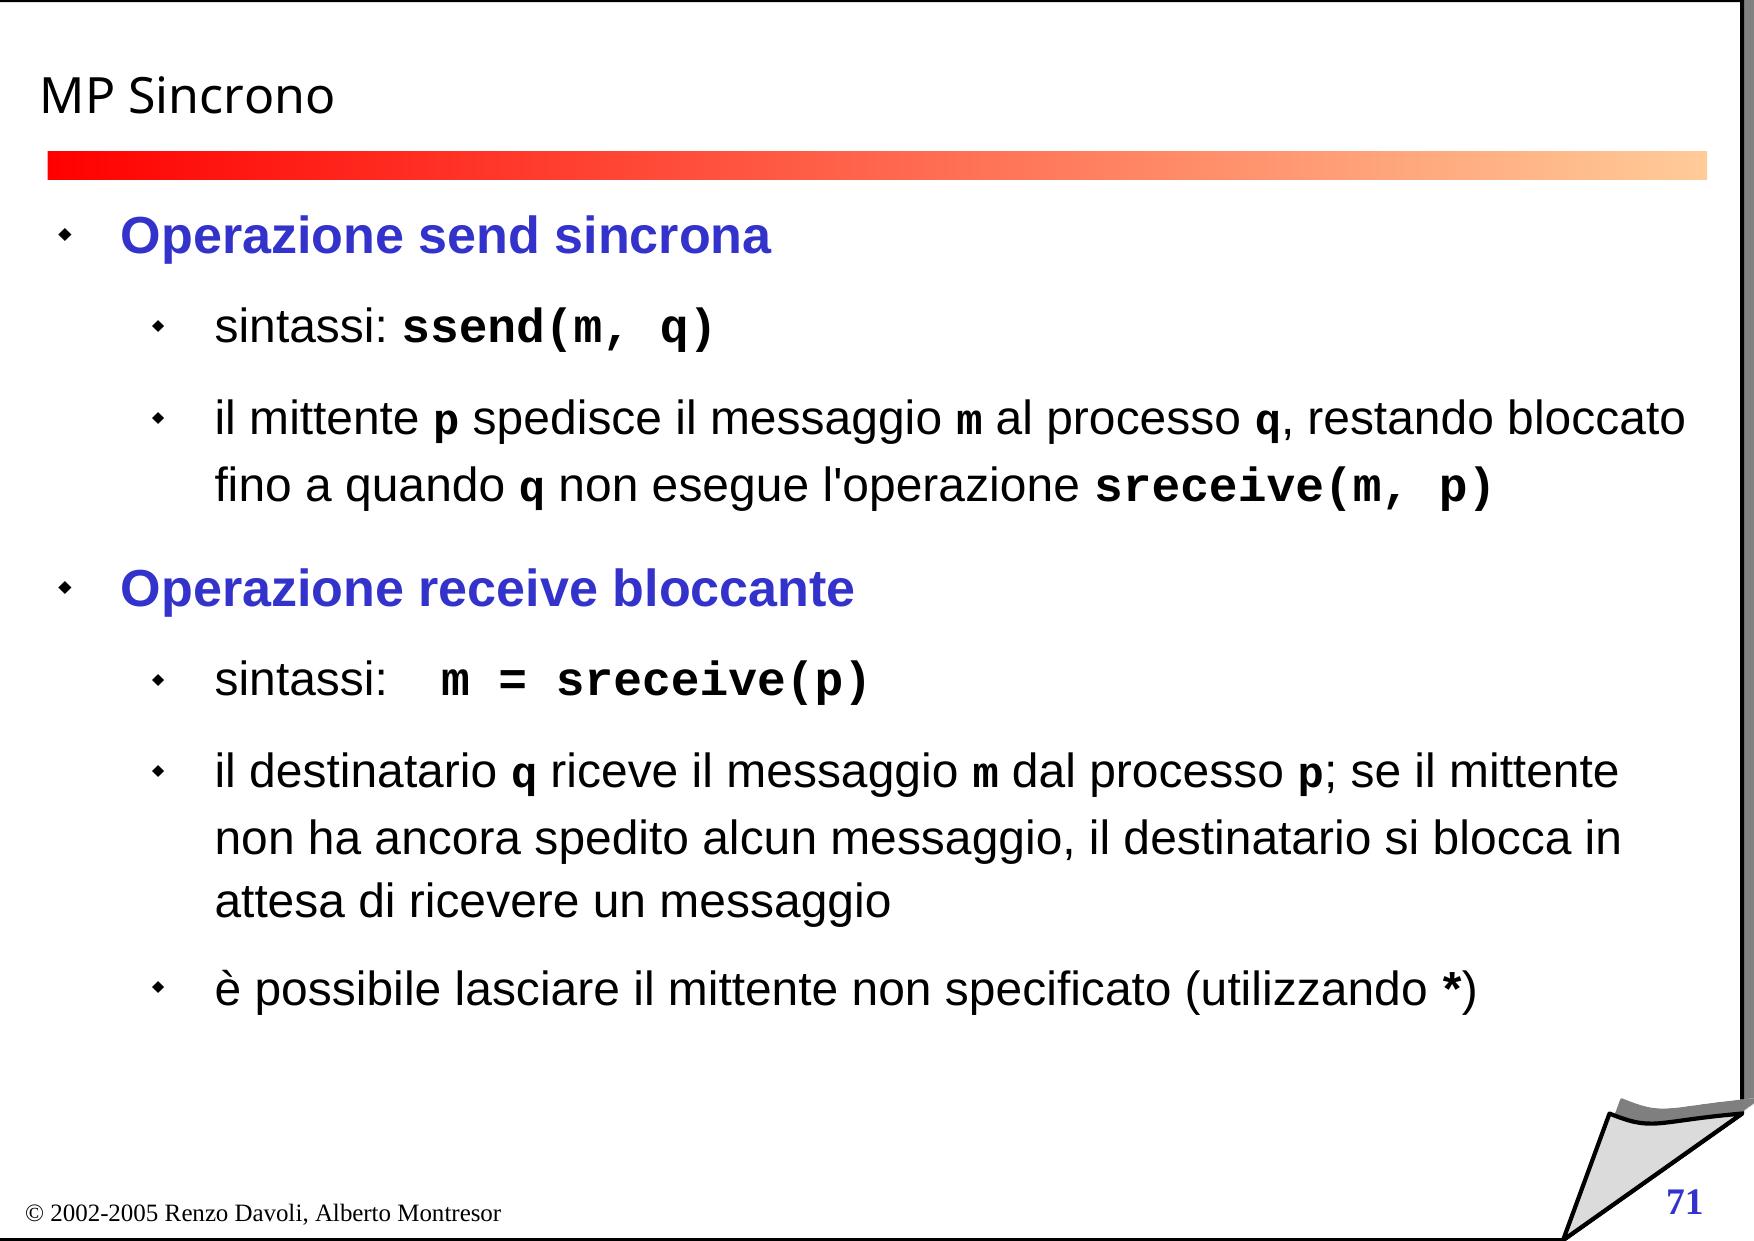

# MP Sincrono
Operazione send sincrona
sintassi: ssend(m, q)
il mittente p spedisce il messaggio m al processo q, restando bloccato fino a quando q non esegue l'operazione sreceive(m, p)
Operazione receive bloccante
sintassi: m = sreceive(p)
il destinatario q riceve il messaggio m dal processo p; se il mittente non ha ancora spedito alcun messaggio, il destinatario si blocca in attesa di ricevere un messaggio
è possibile lasciare il mittente non specificato (utilizzando *)